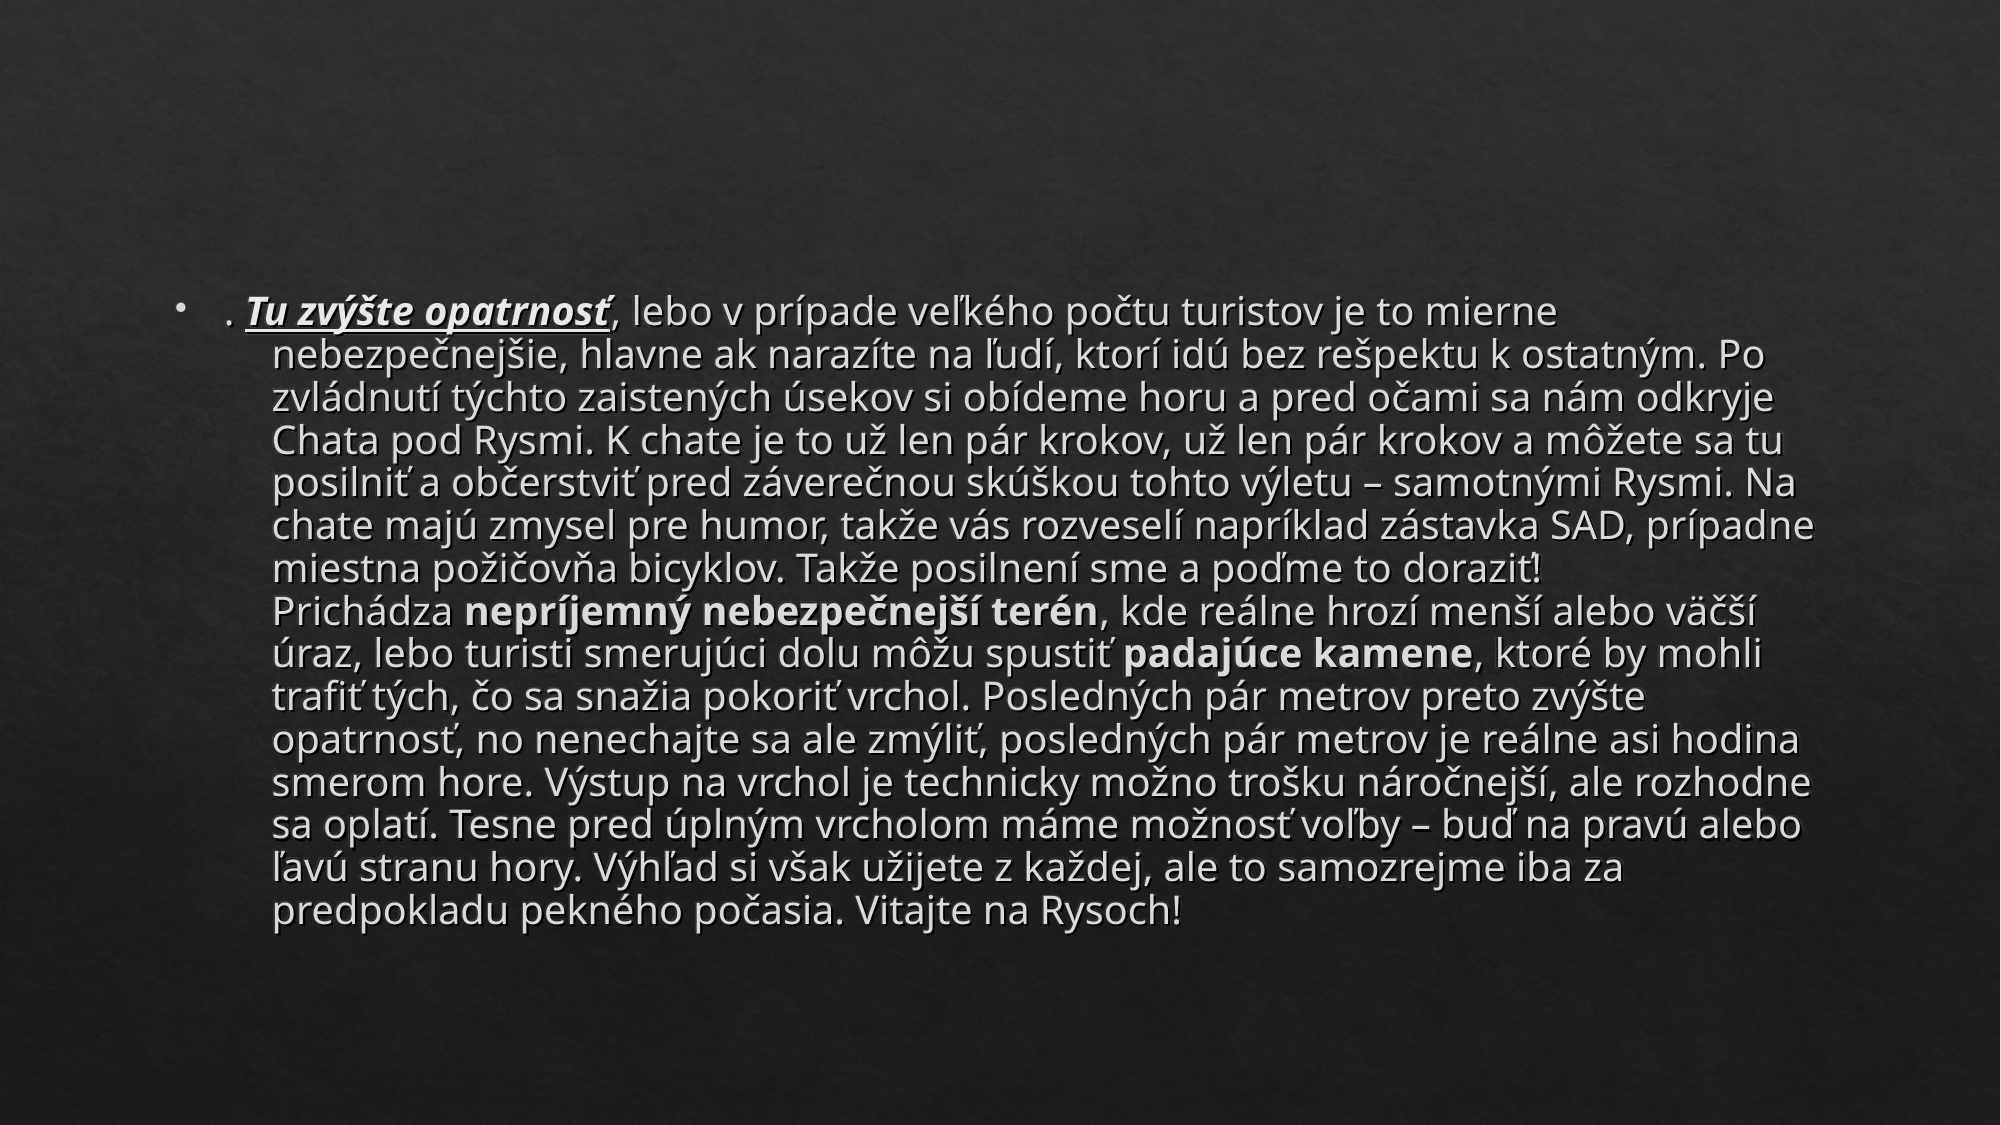

# . Tu zvýšte opatrnosť, lebo v prípade veľkého počtu turistov je to mierne nebezpečnejšie, hlavne ak narazíte na ľudí, ktorí idú bez rešpektu k ostatným. Po zvládnutí týchto zaistených úsekov si obídeme horu a pred očami sa nám odkryje Chata pod Rysmi. K chate je to už len pár krokov, už len pár krokov a môžete sa tu posilniť a občerstviť pred záverečnou skúškou tohto výletu – samotnými Rysmi. Na chate majú zmysel pre humor, takže vás rozveselí napríklad zástavka SAD, prípadne miestna požičovňa bicyklov. Takže posilnení sme a poďme to doraziť! Prichádza nepríjemný nebezpečnejší terén, kde reálne hrozí menší alebo väčší úraz, lebo turisti smerujúci dolu môžu spustiť padajúce kamene, ktoré by mohli trafiť tých, čo sa snažia pokoriť vrchol. Posledných pár metrov preto zvýšte opatrnosť, no nenechajte sa ale zmýliť, posledných pár metrov je reálne asi hodina smerom hore. Výstup na vrchol je technicky možno trošku náročnejší, ale rozhodne sa oplatí. Tesne pred úplným vrcholom máme možnosť voľby – buď na pravú alebo ľavú stranu hory. Výhľad si však užijete z každej, ale to samozrejme iba za predpokladu pekného počasia. Vitajte na Rysoch!